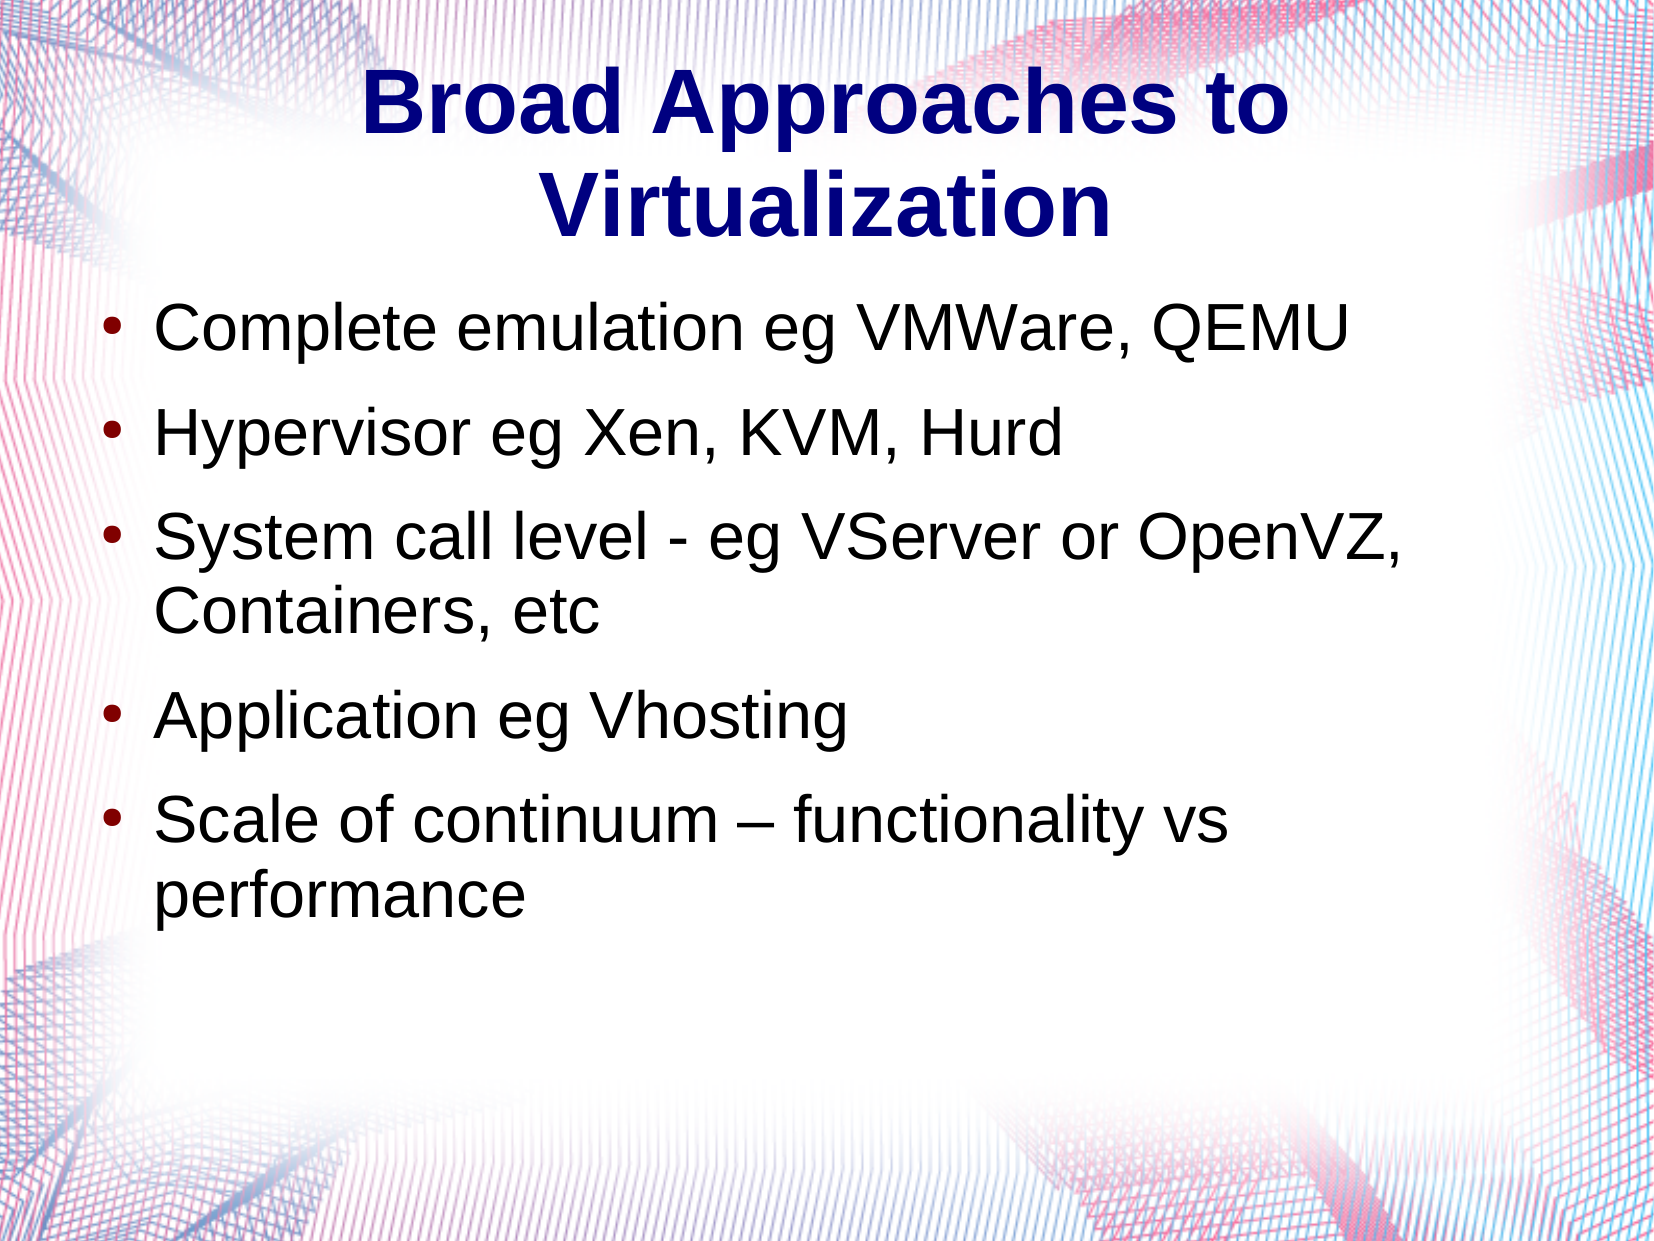

# Broad Approaches to Virtualization
Complete emulation eg VMWare, QEMU
Hypervisor eg Xen, KVM, Hurd
System call level - eg VServer or OpenVZ, Containers, etc
Application eg Vhosting
Scale of continuum – functionality vs performance